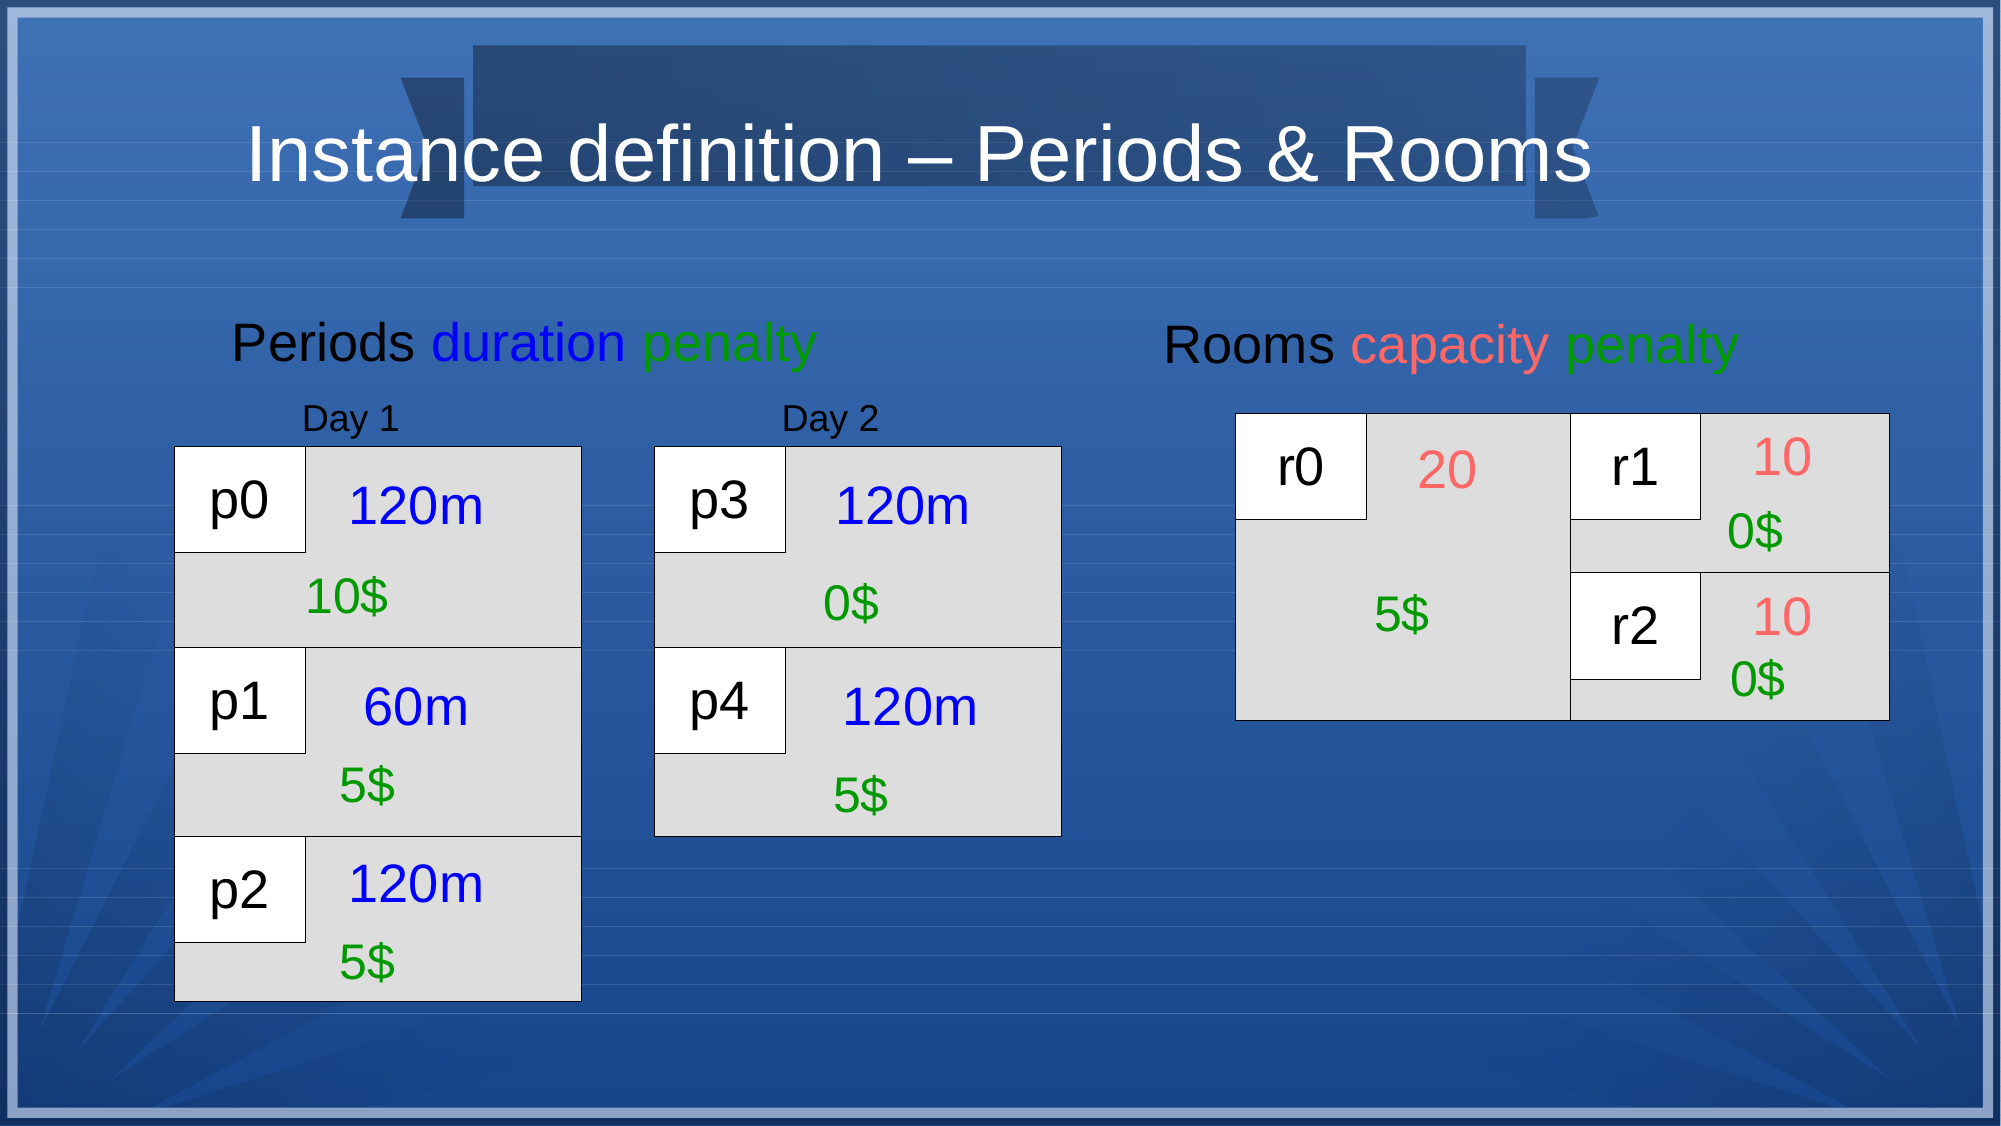

# Instance definition – Periods & Rooms
Periods duration penalty
Rooms capacity penalty
Day 1
Day 2
r0
r1
10
20
p0
p3
120m
120m
0$
10$
0$
r2
5$
10
0$
p1
p4
60m
120m
5$
5$
p2
120m
5$